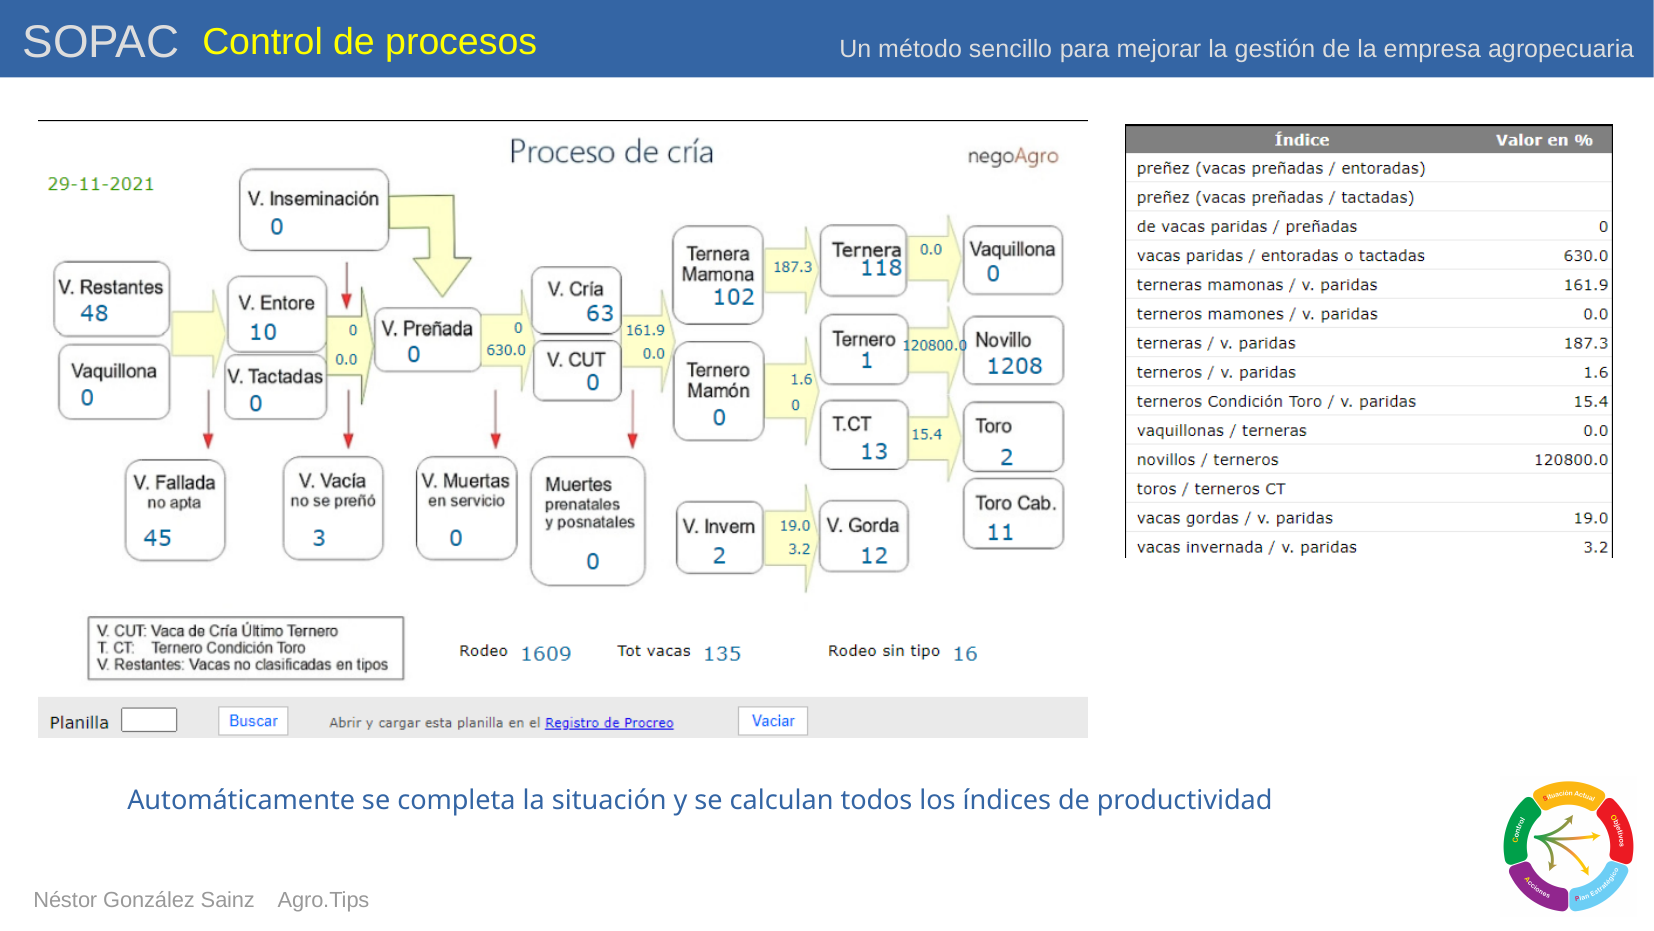

Control de procesos
Automáticamente se completa la situación y se calculan todos los índices de productividad